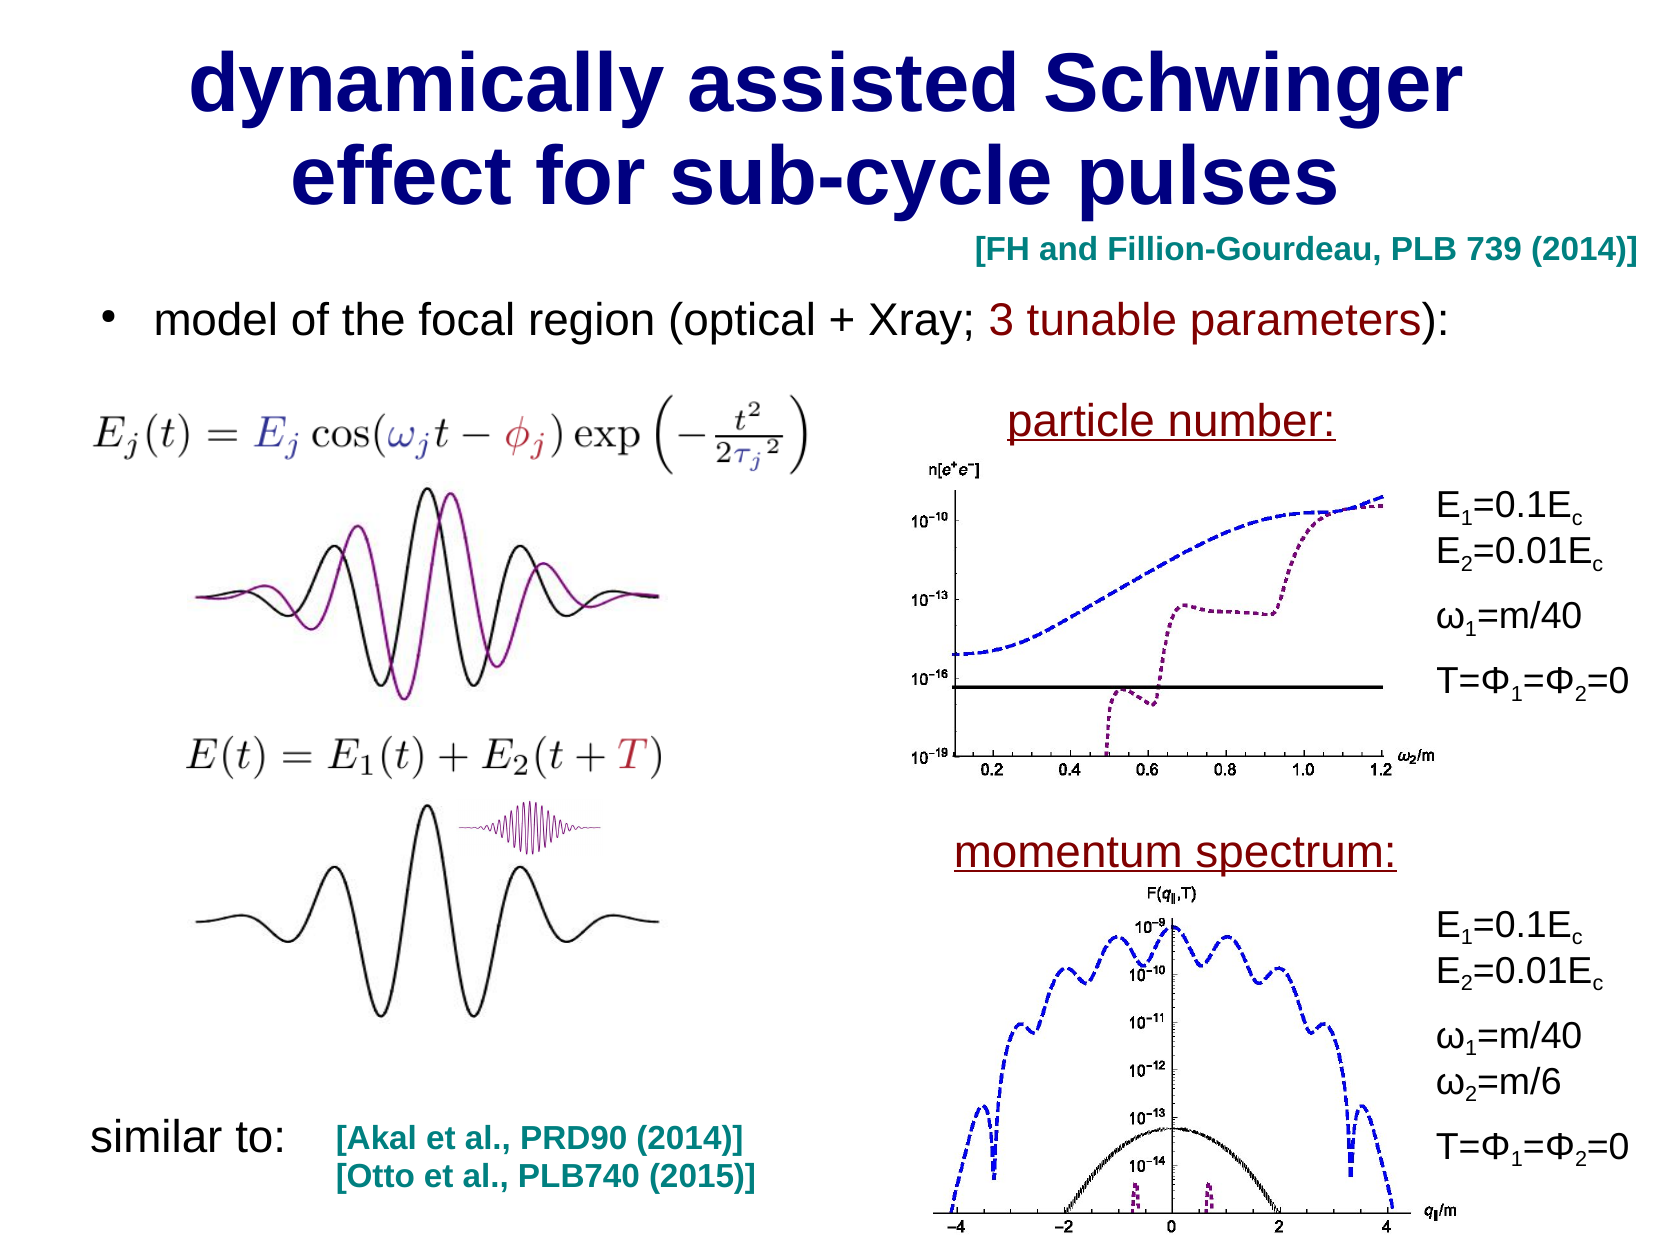

# dynamically assisted Schwinger effect for sub-cycle pulses
[FH and Fillion-Gourdeau, PLB 739 (2014)]
model of the focal region (optical + Xray; 3 tunable parameters):
particle number:
E1=0.1Ec
E2=0.01Ec
ω1=m/40
T=Φ1=Φ2=0
momentum spectrum:
E1=0.1Ec
E2=0.01Ec
ω1=m/40
ω2=m/6
T=Φ1=Φ2=0
similar to:
[Akal et al., PRD90 (2014)]
[Otto et al., PLB740 (2015)]